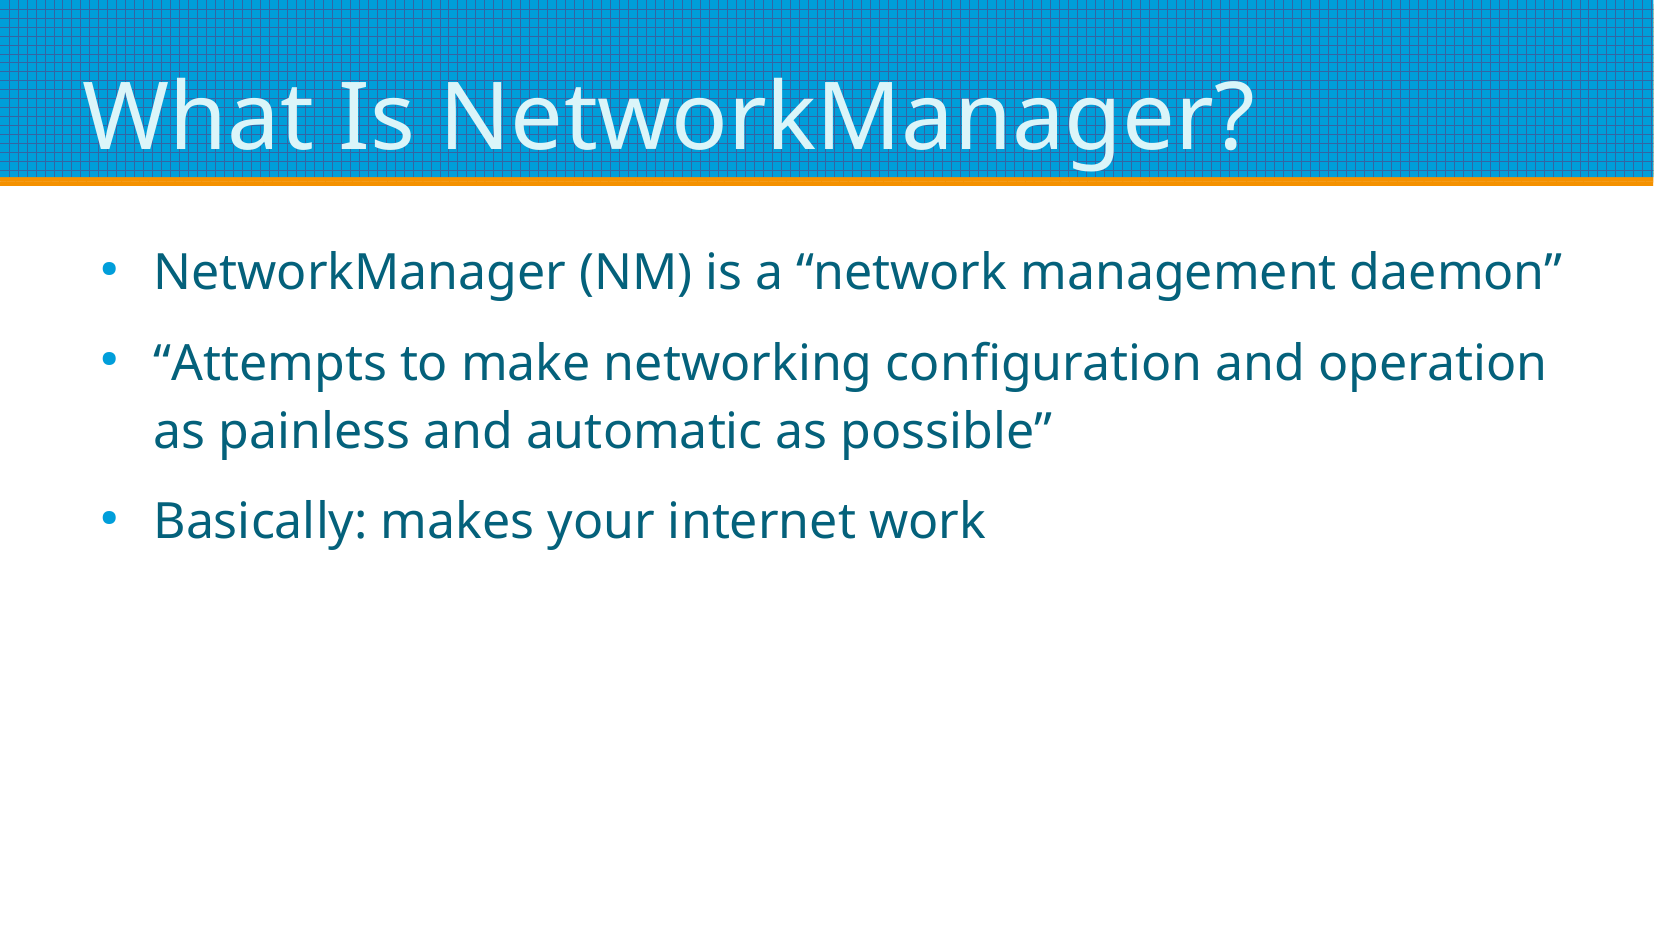

# What Is NetworkManager?
NetworkManager (NM) is a “network management daemon”
“Attempts to make networking configuration and operation as painless and automatic as possible”
Basically: makes your internet work